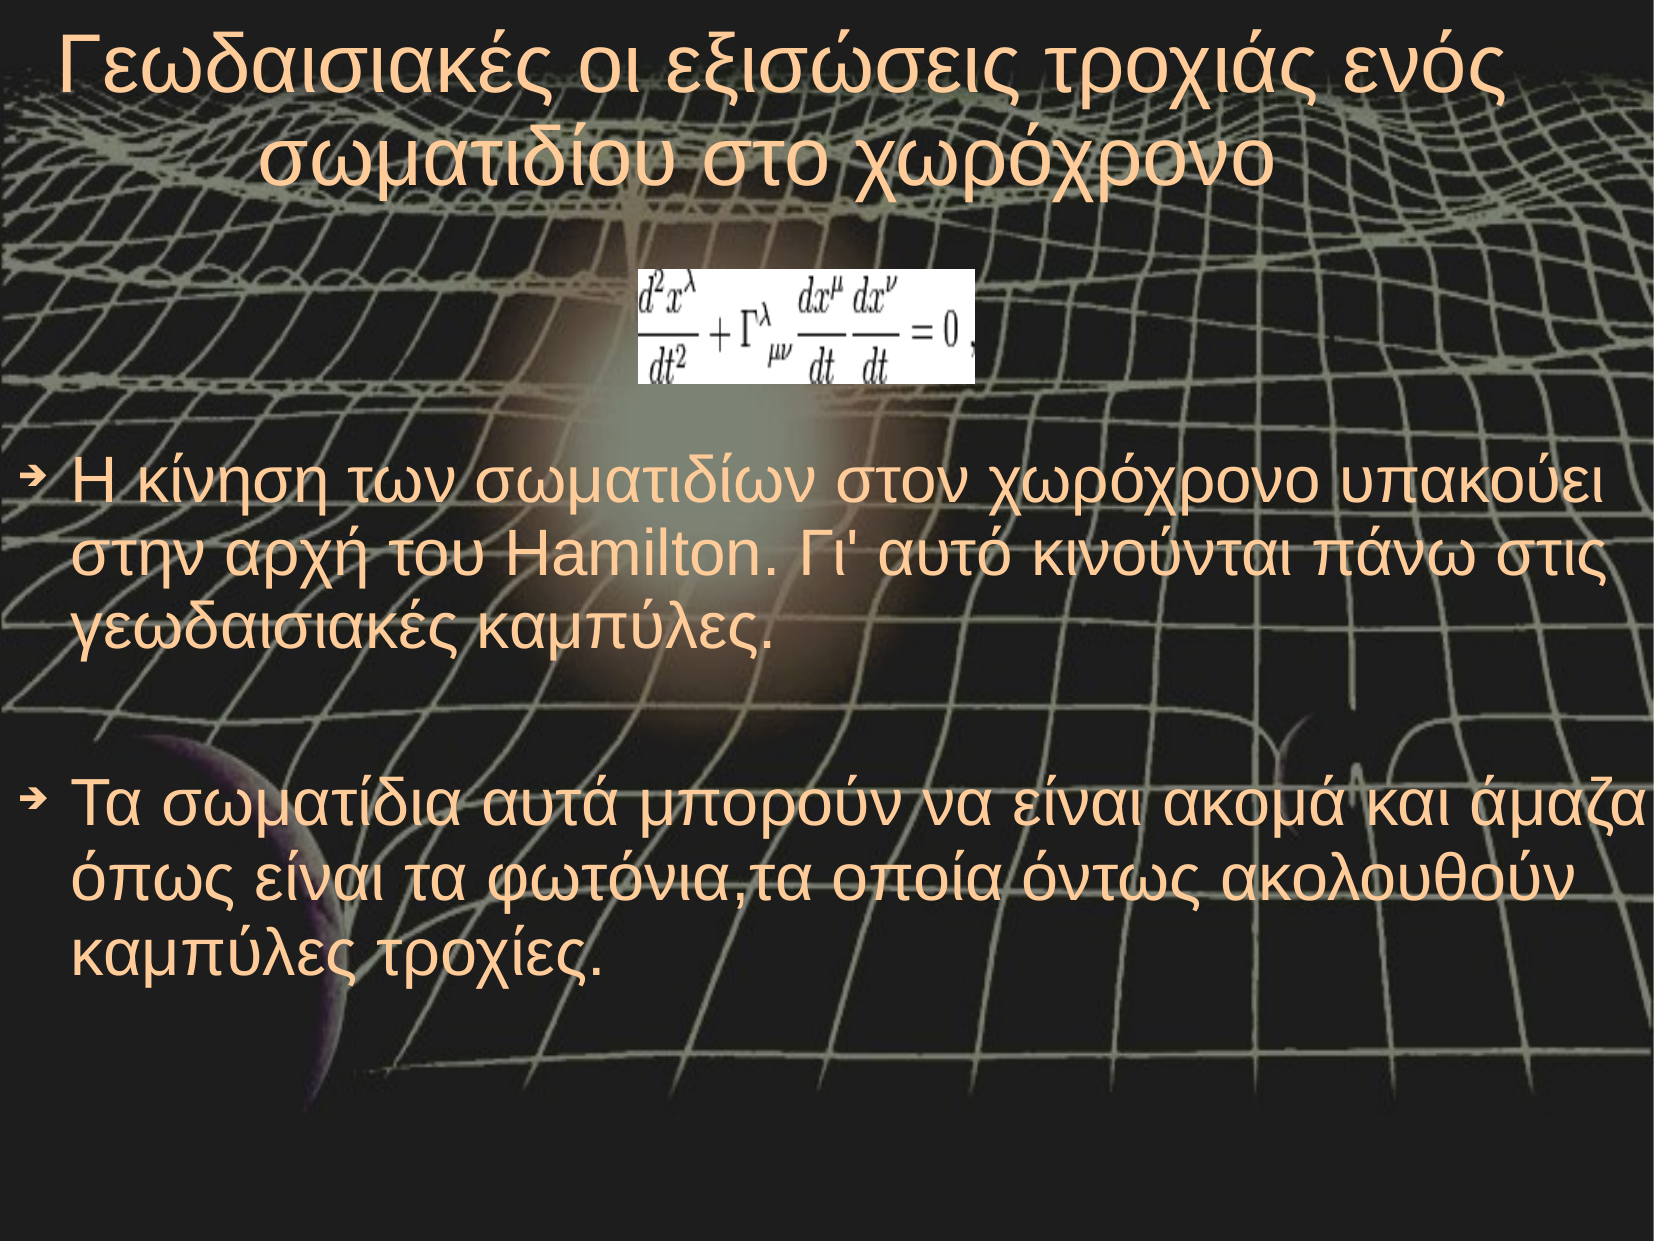

# Γεωδαισιακές οι εξισώσεις τροχιάς ενός σωματιδίου στο χωρόχρονο
Η κίνηση των σωματιδίων στον χωρόχρονο υπακούει στην αρχή του Hamilton. Γι' αυτό κινούνται πάνω στις γεωδαισιακές καμπύλες.
Τα σωματίδια αυτά μπορούν να είναι ακομά και άμαζα όπως είναι τα φωτόνια,τα οποία όντως ακολουθούν καμπύλες τροχίες.